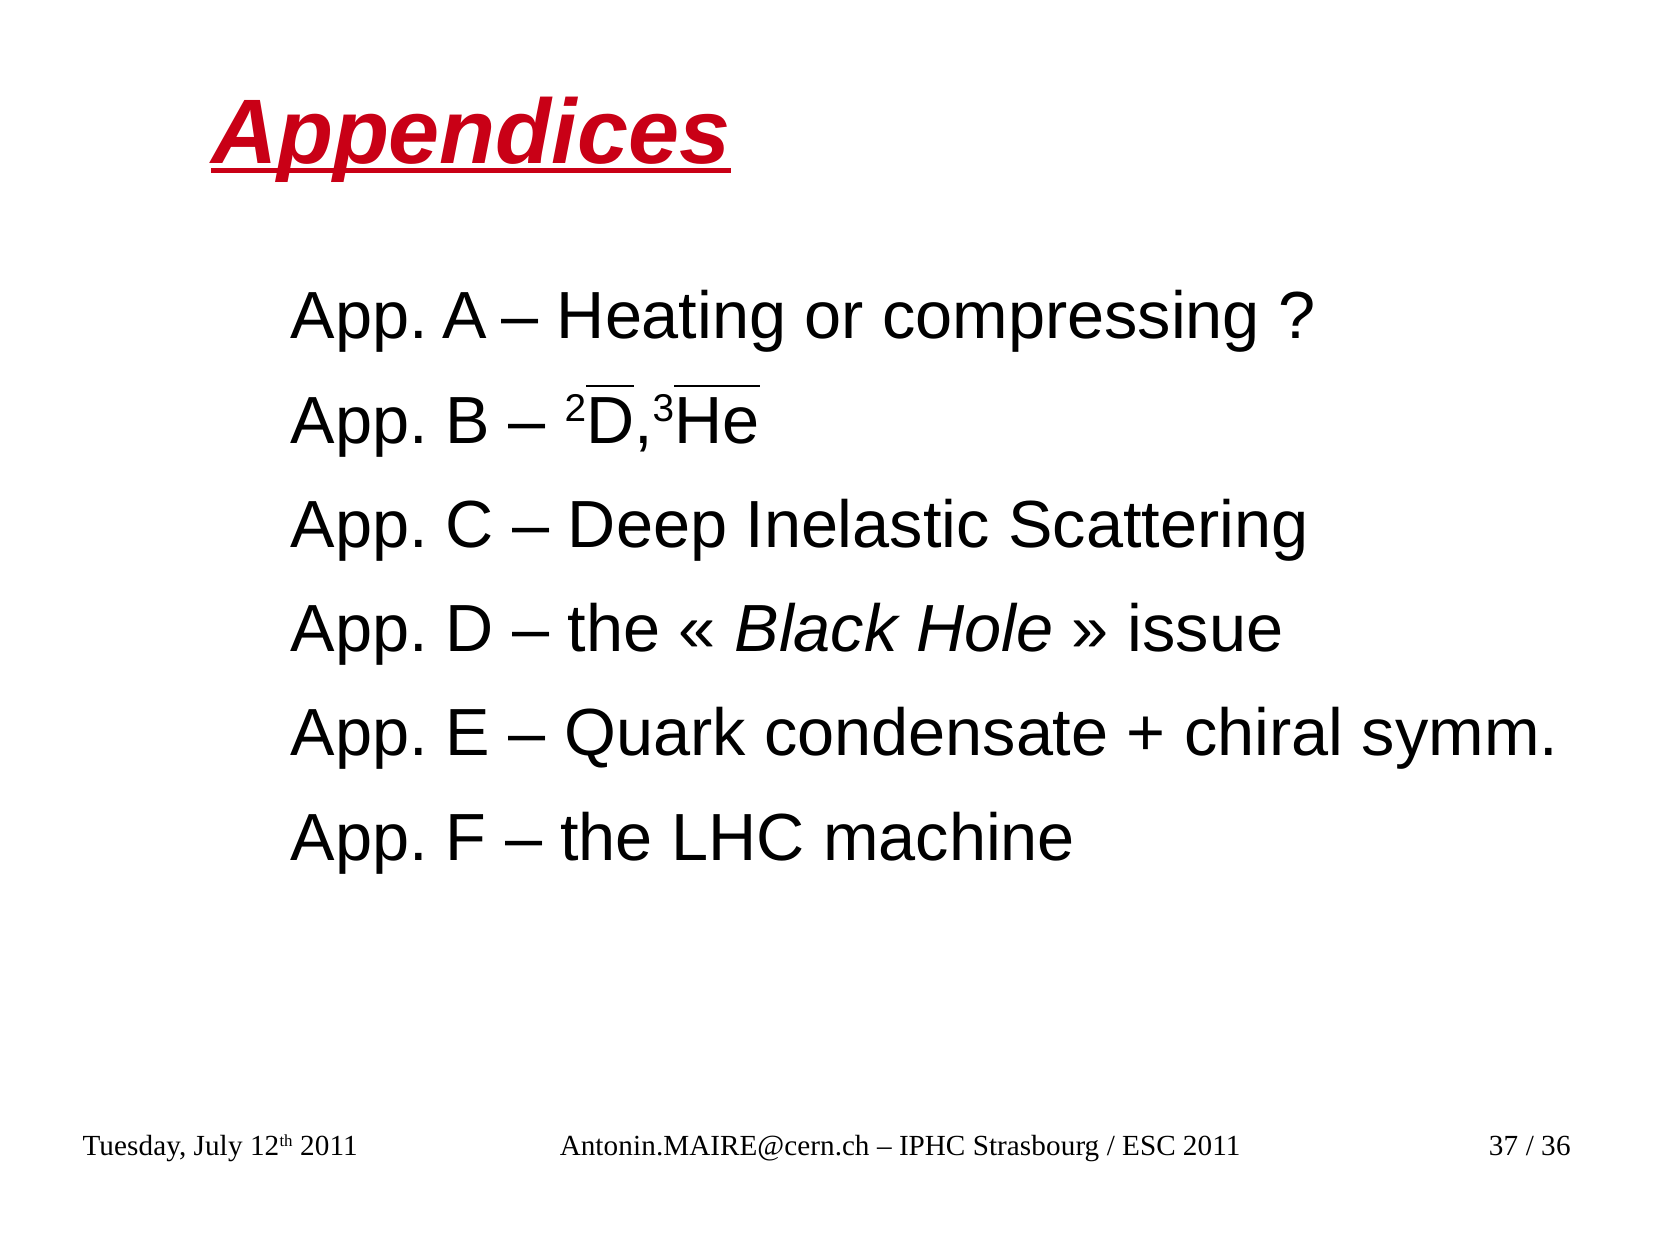

Appendices
# App. A – Heating or compressing ?
App. B – 2D,3He
App. C – Deep Inelastic Scattering
App. D – the « Black Hole » issue
App. E – Quark condensate + chiral symm.
App. F – the LHC machine
Mon, March 31st, 2008
Antonin Maire - IPHC Strasbourg / AliceWeek Apr. 08
37